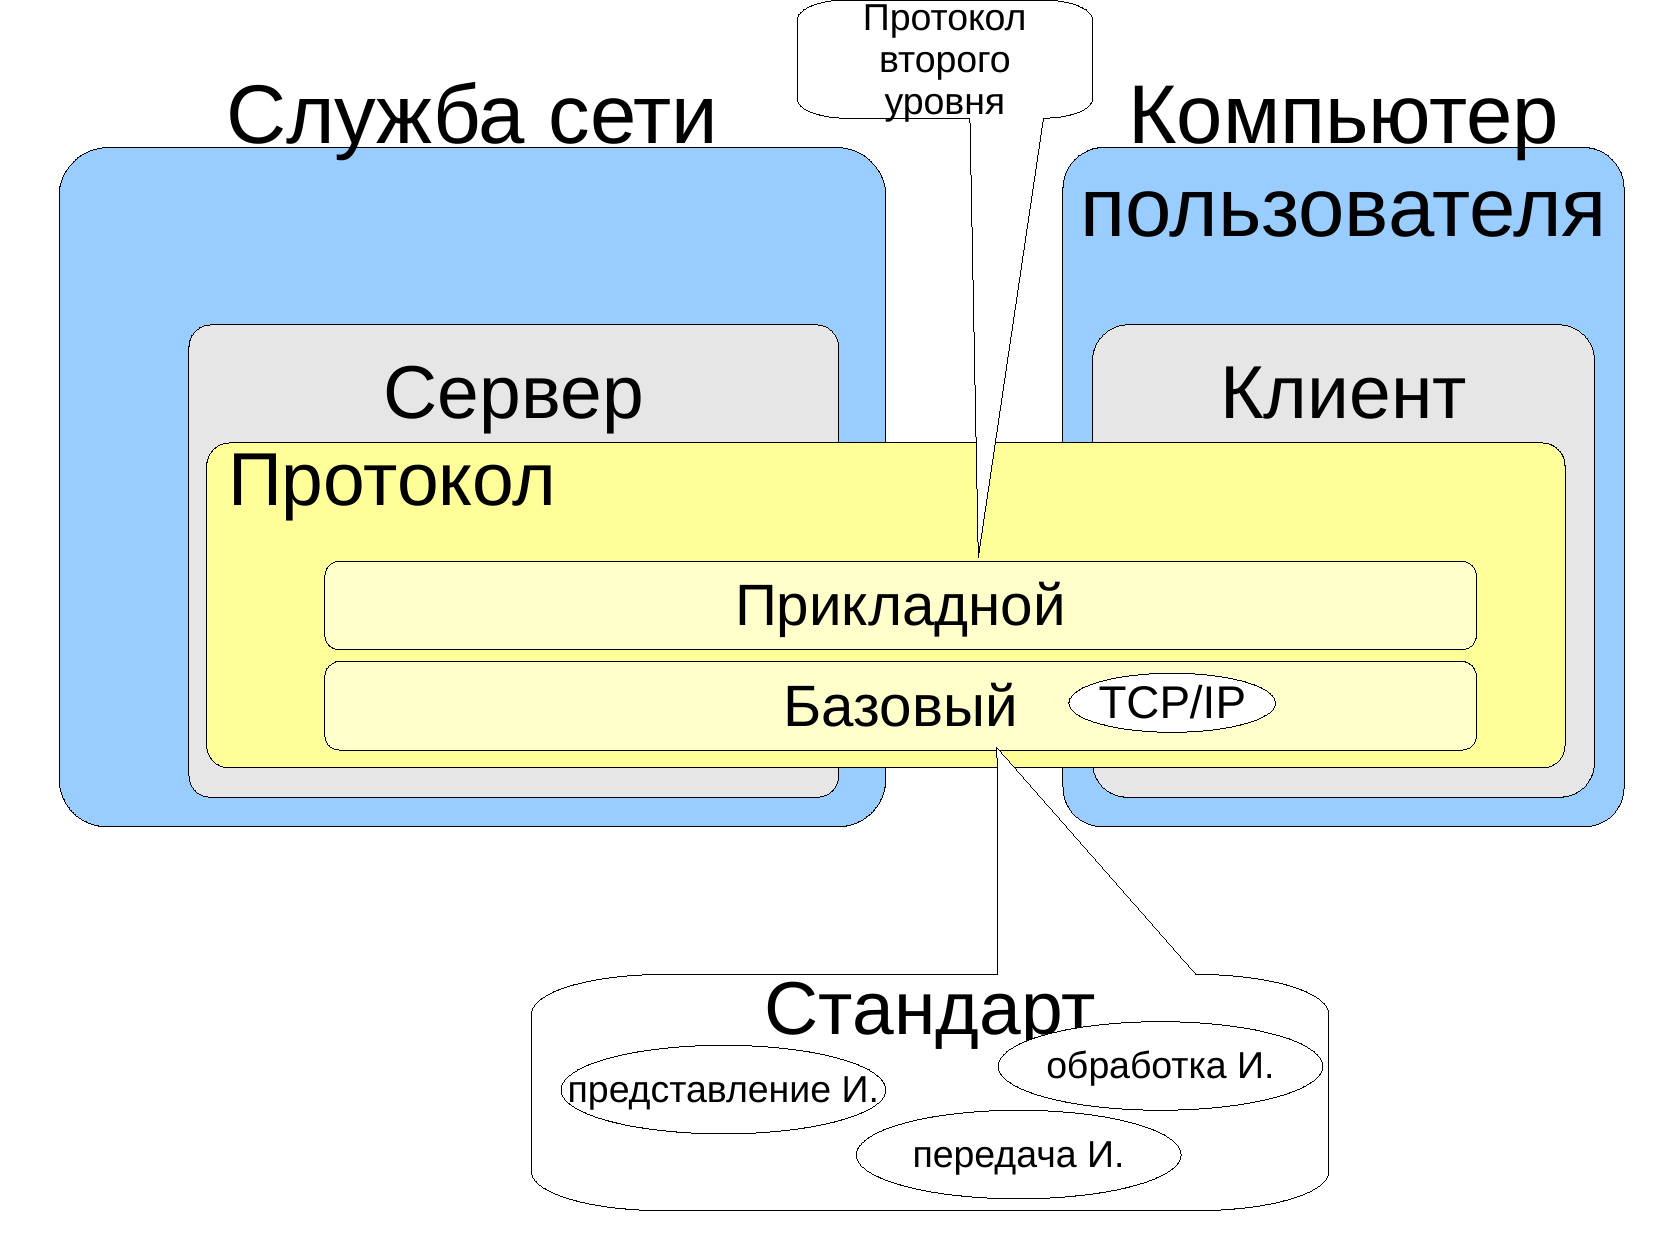

Протокол
второго уровня
Служба сети
Компьютер
пользователя
Сервер
Клиент
Протокол
Прикладной
Базовый
TCP/IP
Стандарт
обработка И.
представление И.
передача И.